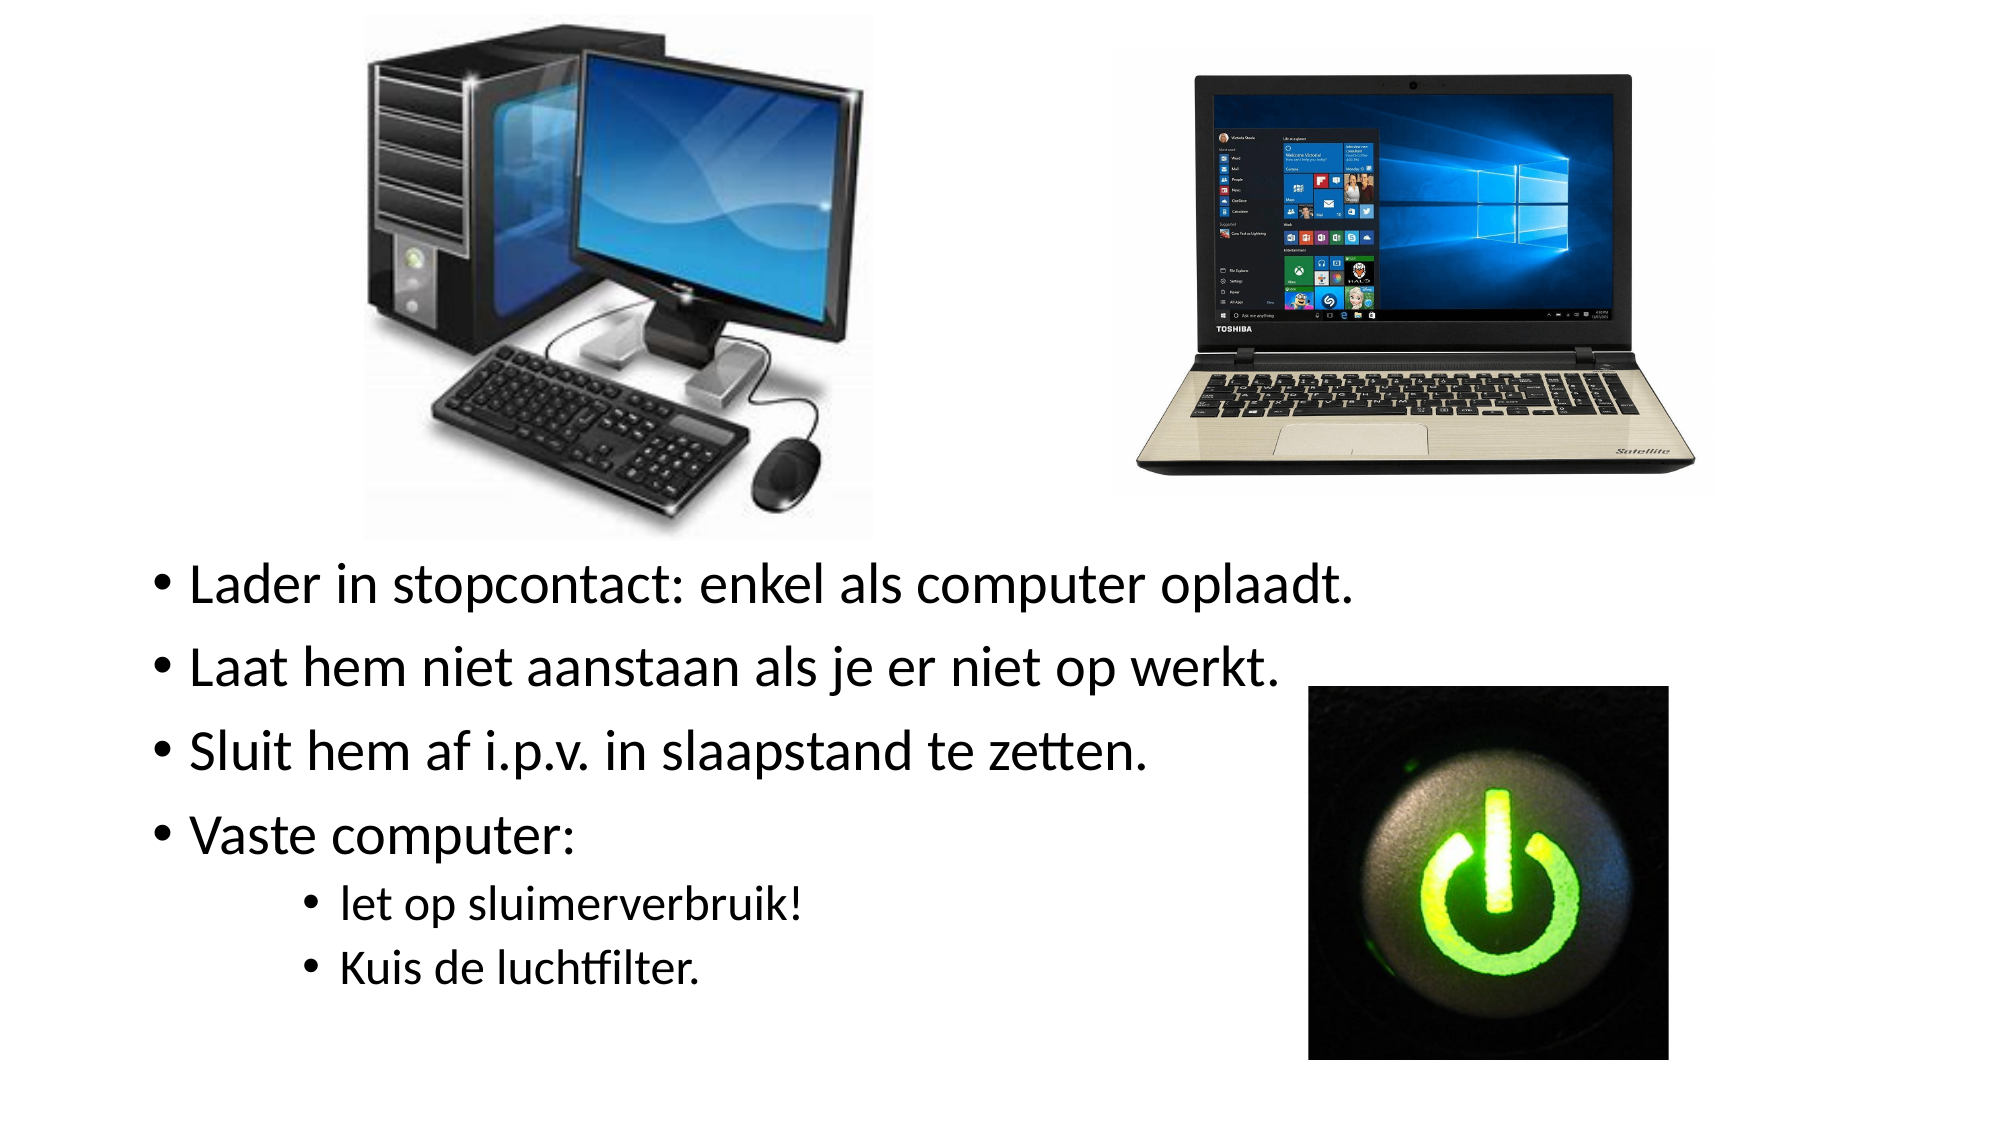

# Lader in stopcontact: enkel als computer oplaadt.
Laat hem niet aanstaan als je er niet op werkt.
Sluit hem af i.p.v. in slaapstand te zetten.
Vaste computer:
let op sluimerverbruik!
Kuis de luchtfilter.